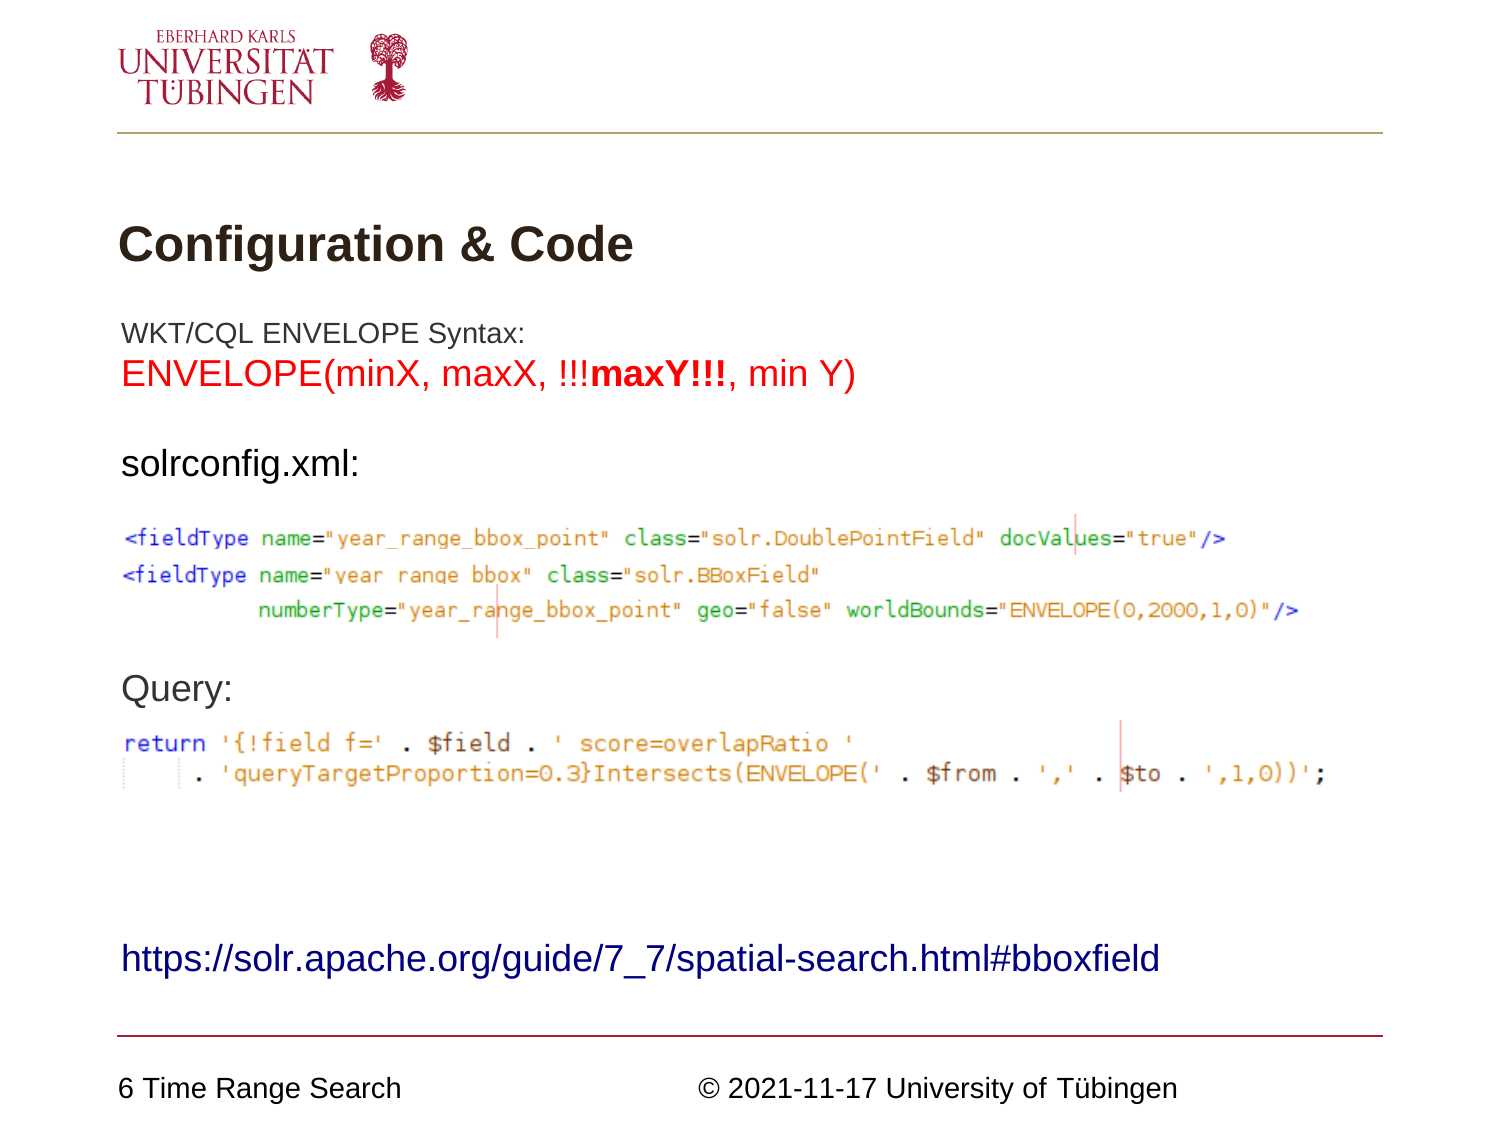

# Configuration & Code
WKT/CQL ENVELOPE Syntax:
ENVELOPE(minX, maxX, !!!maxY!!!, min Y)
solrconfig.xml:
Query:
https://solr.apache.org/guide/7_7/spatial-search.html#bboxfield
6